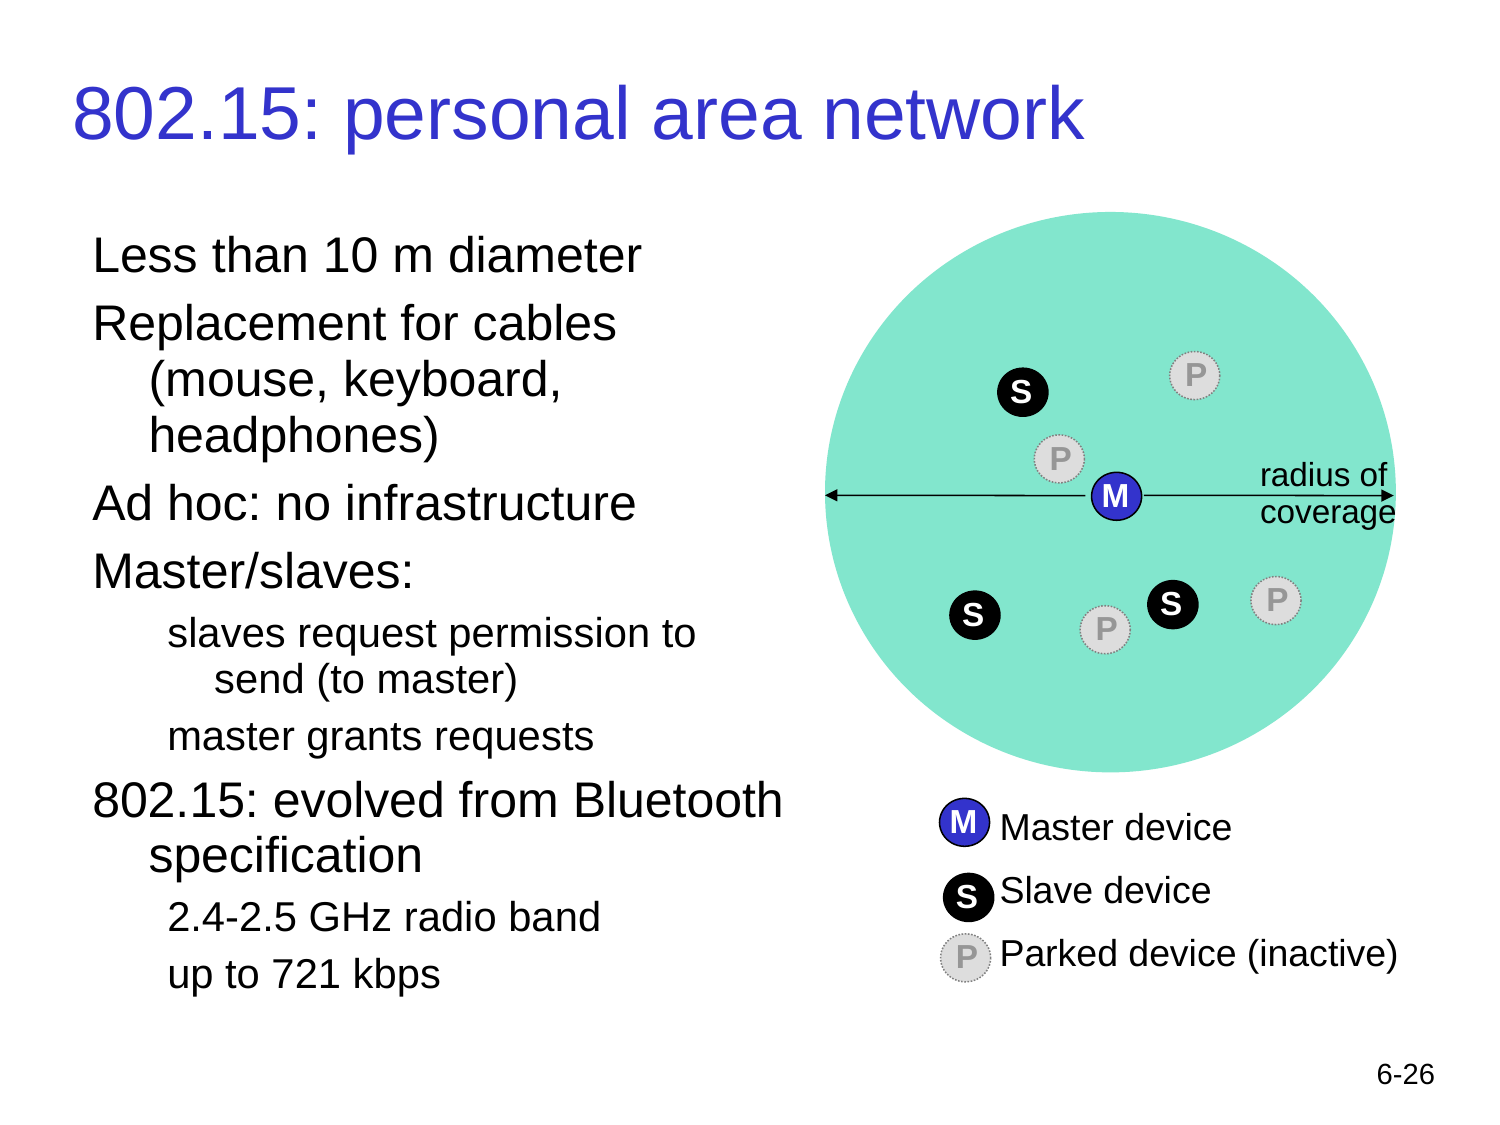

802.15: personal area network
# Less than 10 m diameter
Replacement for cables (mouse, keyboard, headphones)
Ad hoc: no infrastructure
Master/slaves:
slaves request permission to send (to master)
master grants requests
802.15: evolved from Bluetooth specification
2.4-2.5 GHz radio band
up to 721 kbps
P
S
P
radius of
coverage
M
P
S
S
P
Master device
Slave device
Parked device (inactive)
M
S
P
26